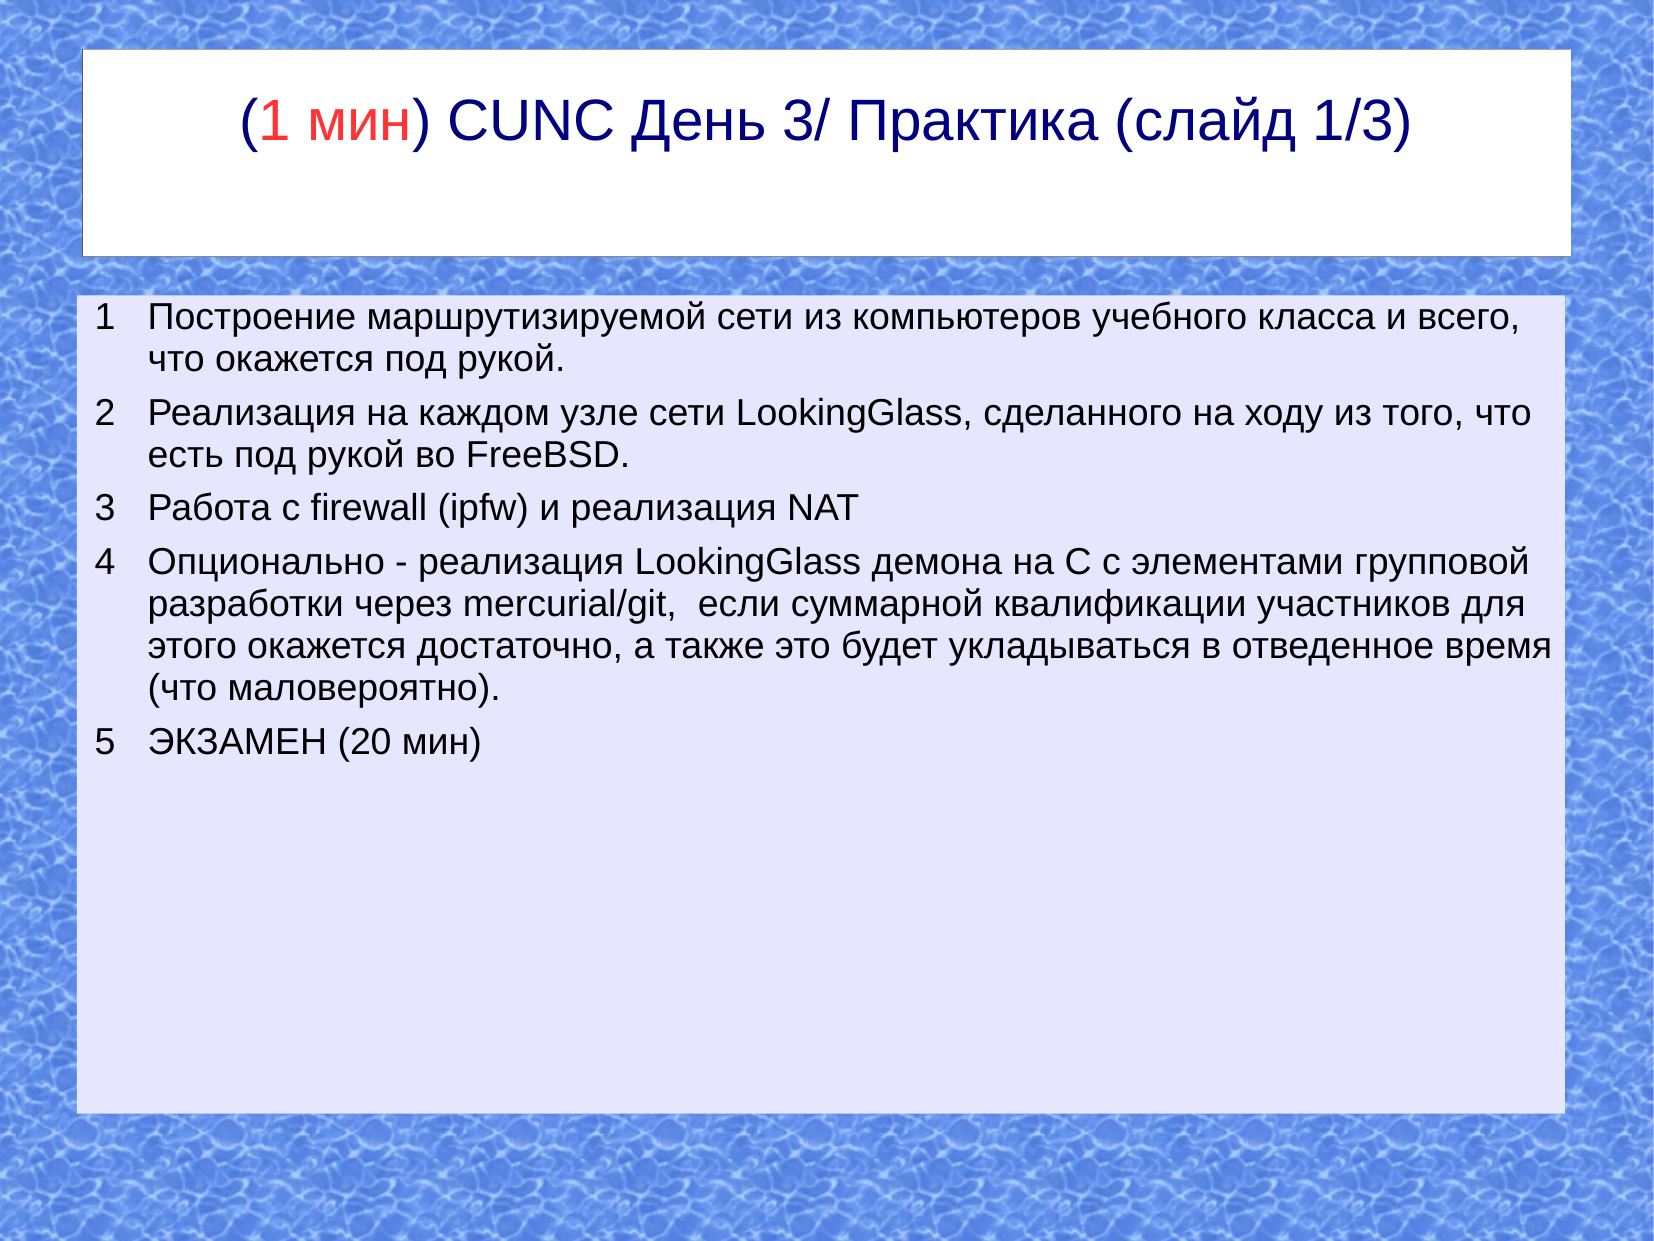

# (1 мин) CUNC День 3/ Практика (слайд 1/3)
Построение маршрутизируемой сети из компьютеров учебного класса и всего, что окажется под рукой.
Реализация на каждом узле сети LookingGlass, сделанного на ходу из того, что есть под рукой во FreeBSD.
Работа с firewall (ipfw) и реализация NAT
Опционально - реализация LookingGlass демона на C с элементами групповой разработки через mercurial/git, если суммарной квалификации участников для этого окажется достаточно, а также это будет укладываться в отведенное время (что маловероятно).
ЭКЗАМЕН (20 мин)